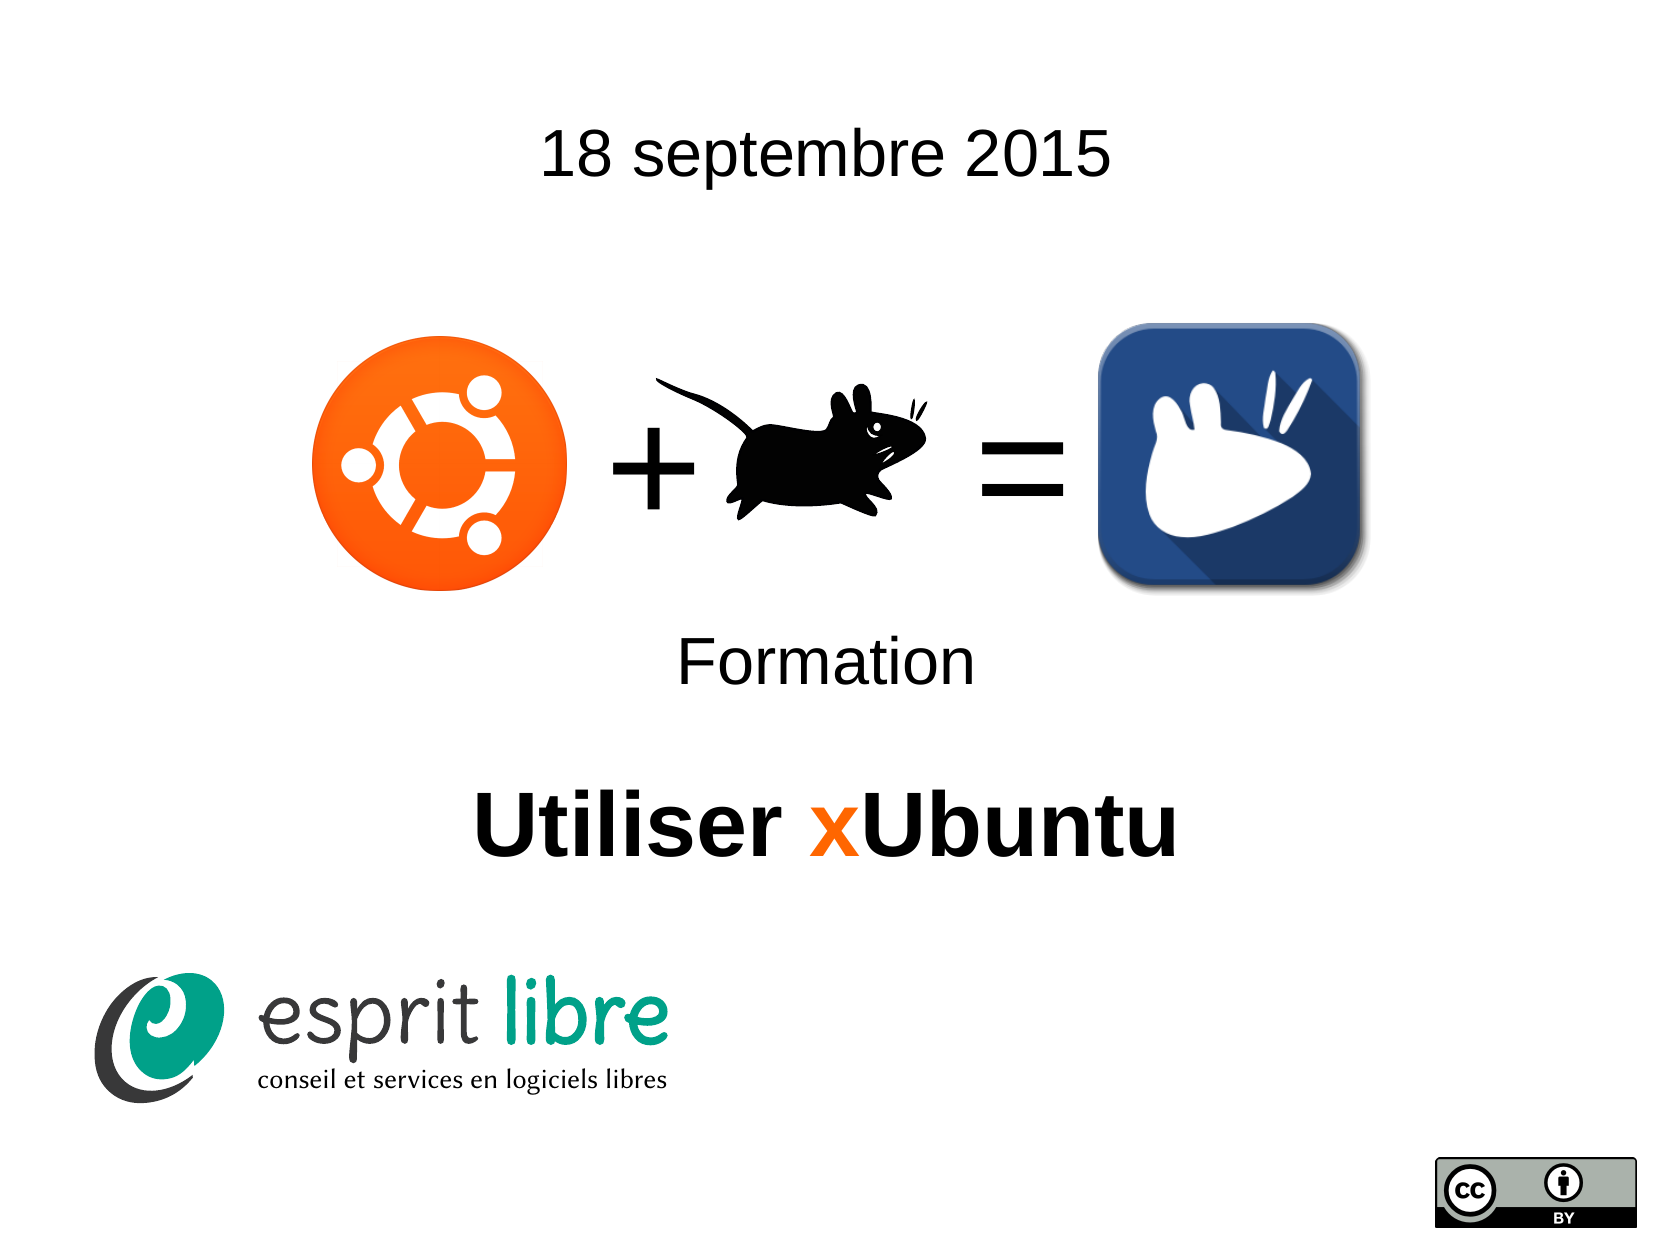

# 18 septembre 2015
+				=
Formation
Utiliser xUbuntu